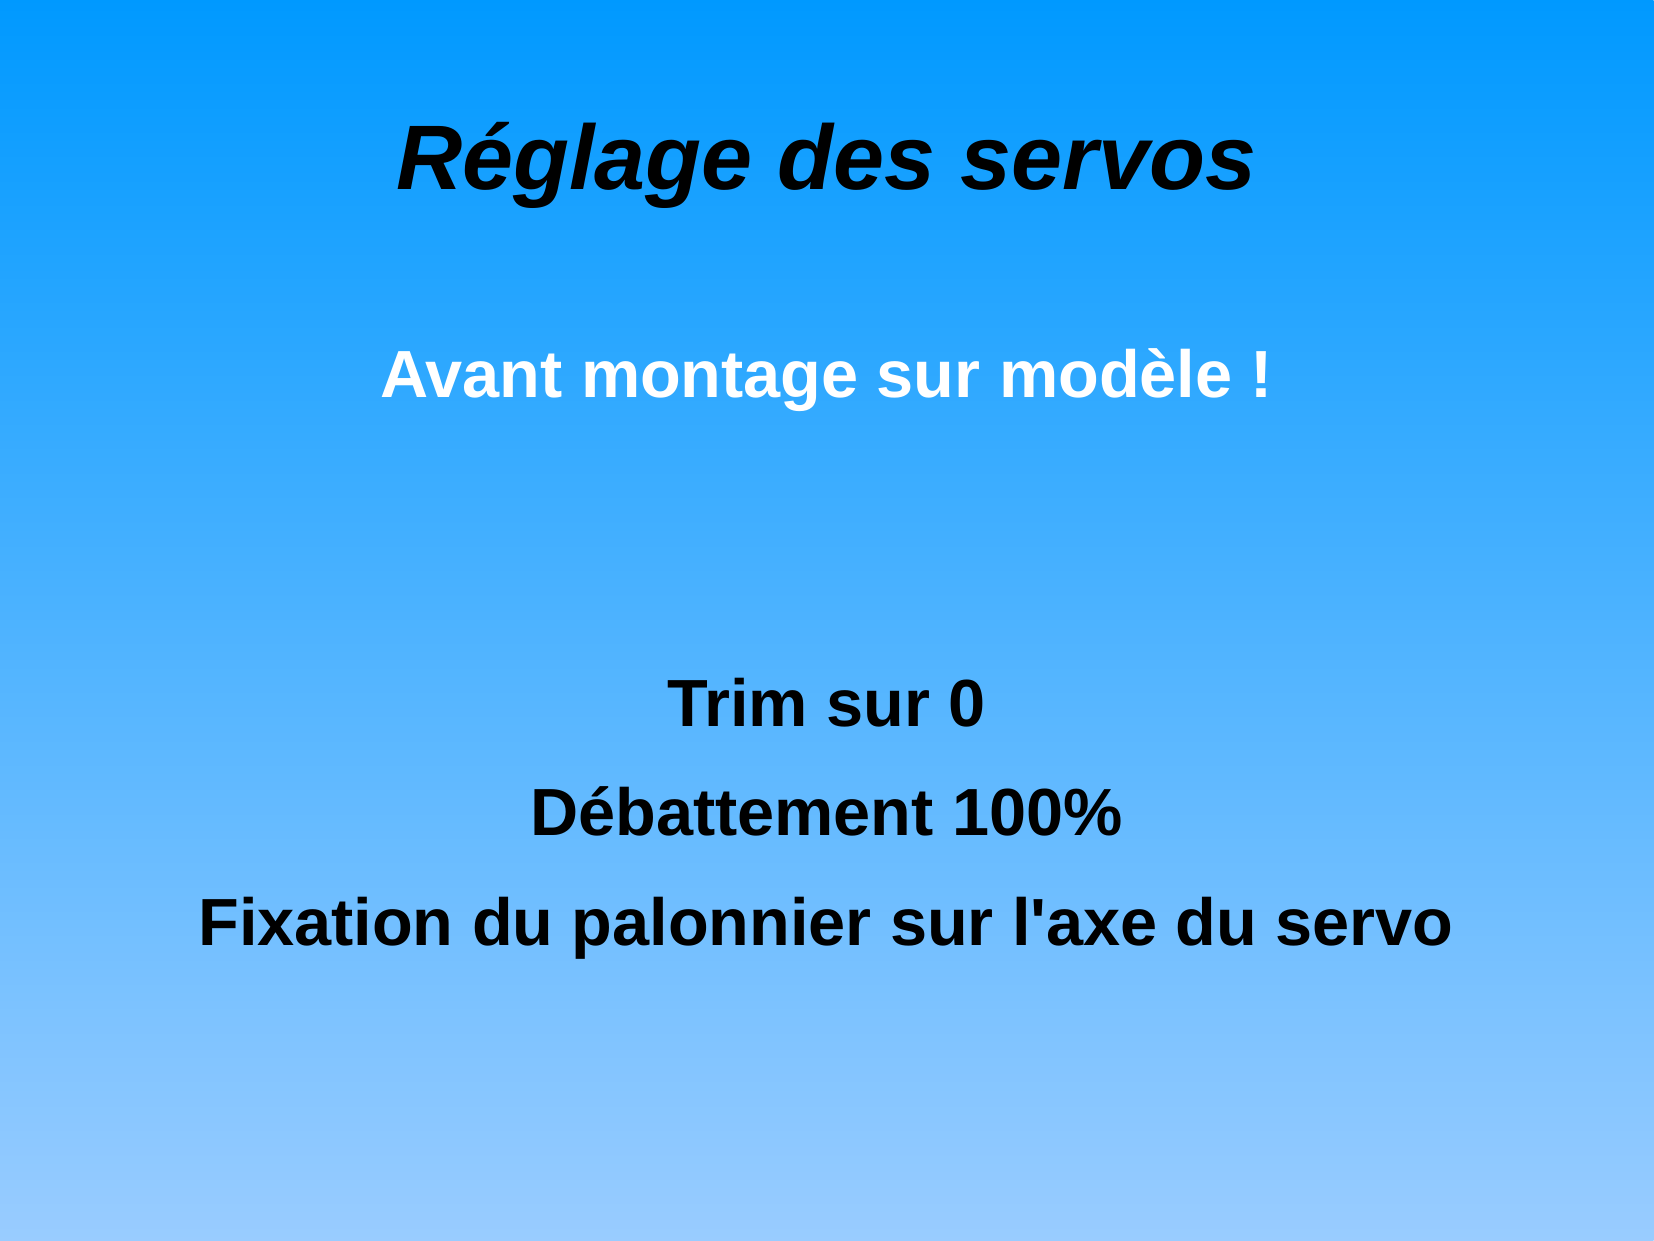

# Réglage des servos
Avant montage sur modèle !
Trim sur 0
Débattement 100%
Fixation du palonnier sur l'axe du servo